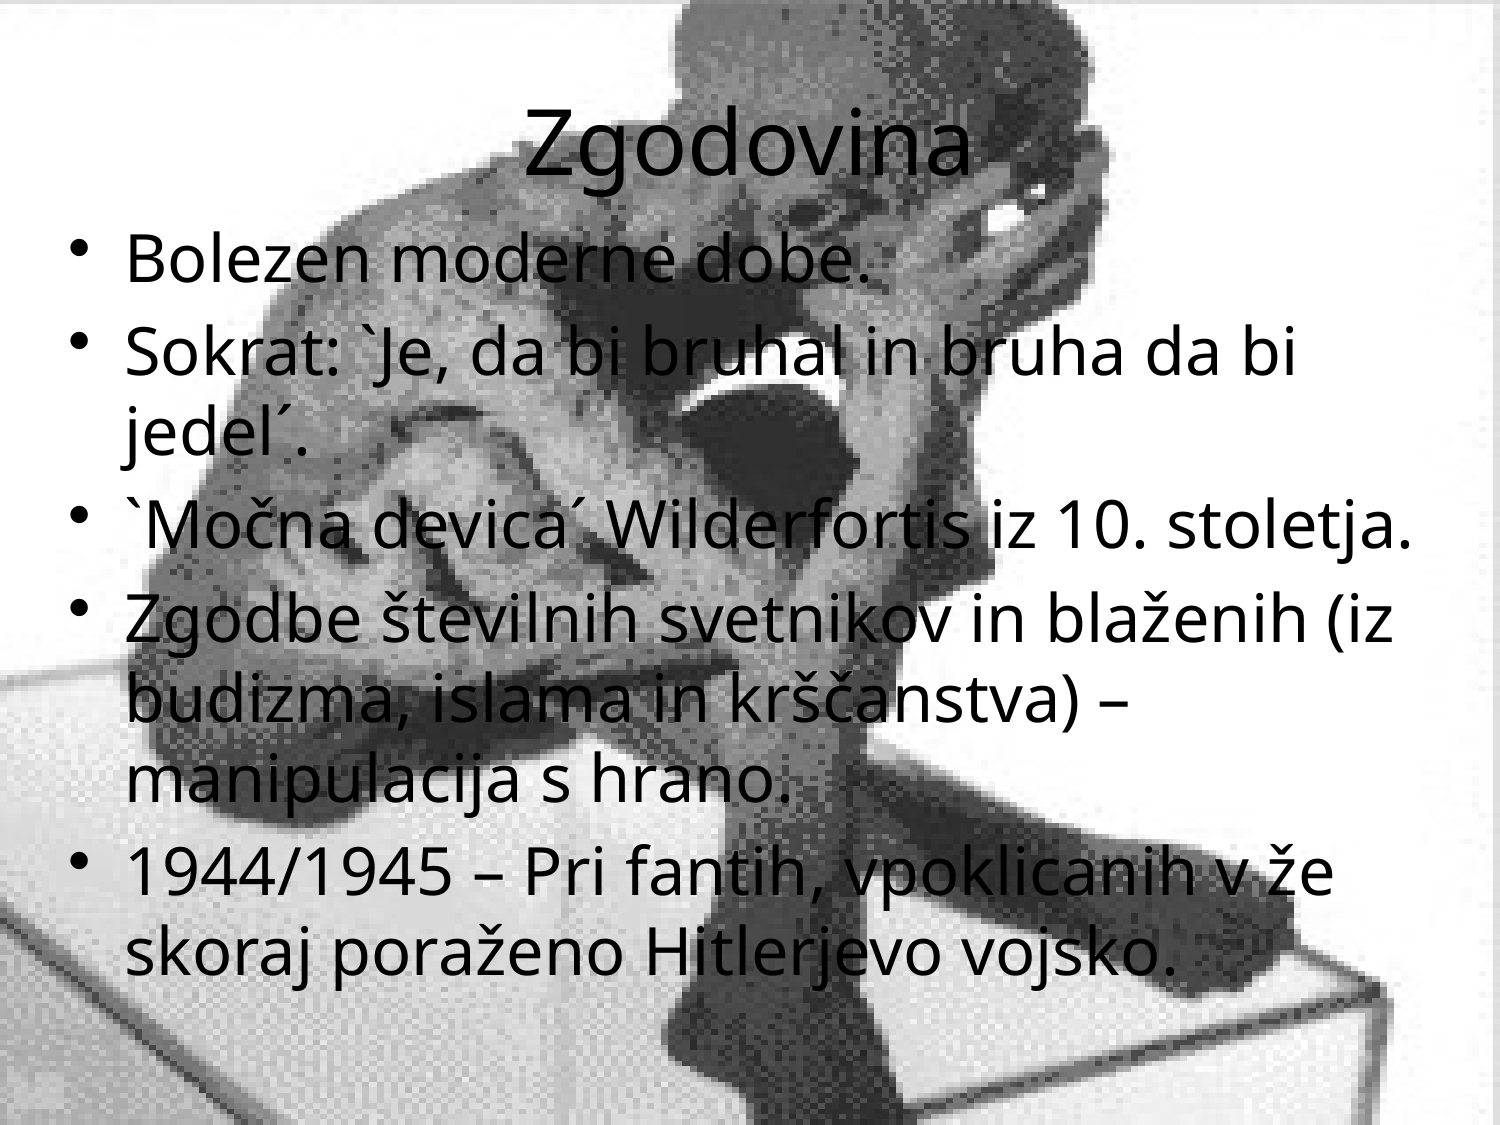

# Zgodovina
Bolezen moderne dobe.
Sokrat: `Je, da bi bruhal in bruha da bi jedel´.
`Močna devica´ Wilderfortis iz 10. stoletja.
Zgodbe številnih svetnikov in blaženih (iz budizma, islama in krščanstva) – manipulacija s hrano.
1944/1945 – Pri fantih, vpoklicanih v že skoraj poraženo Hitlerjevo vojsko.